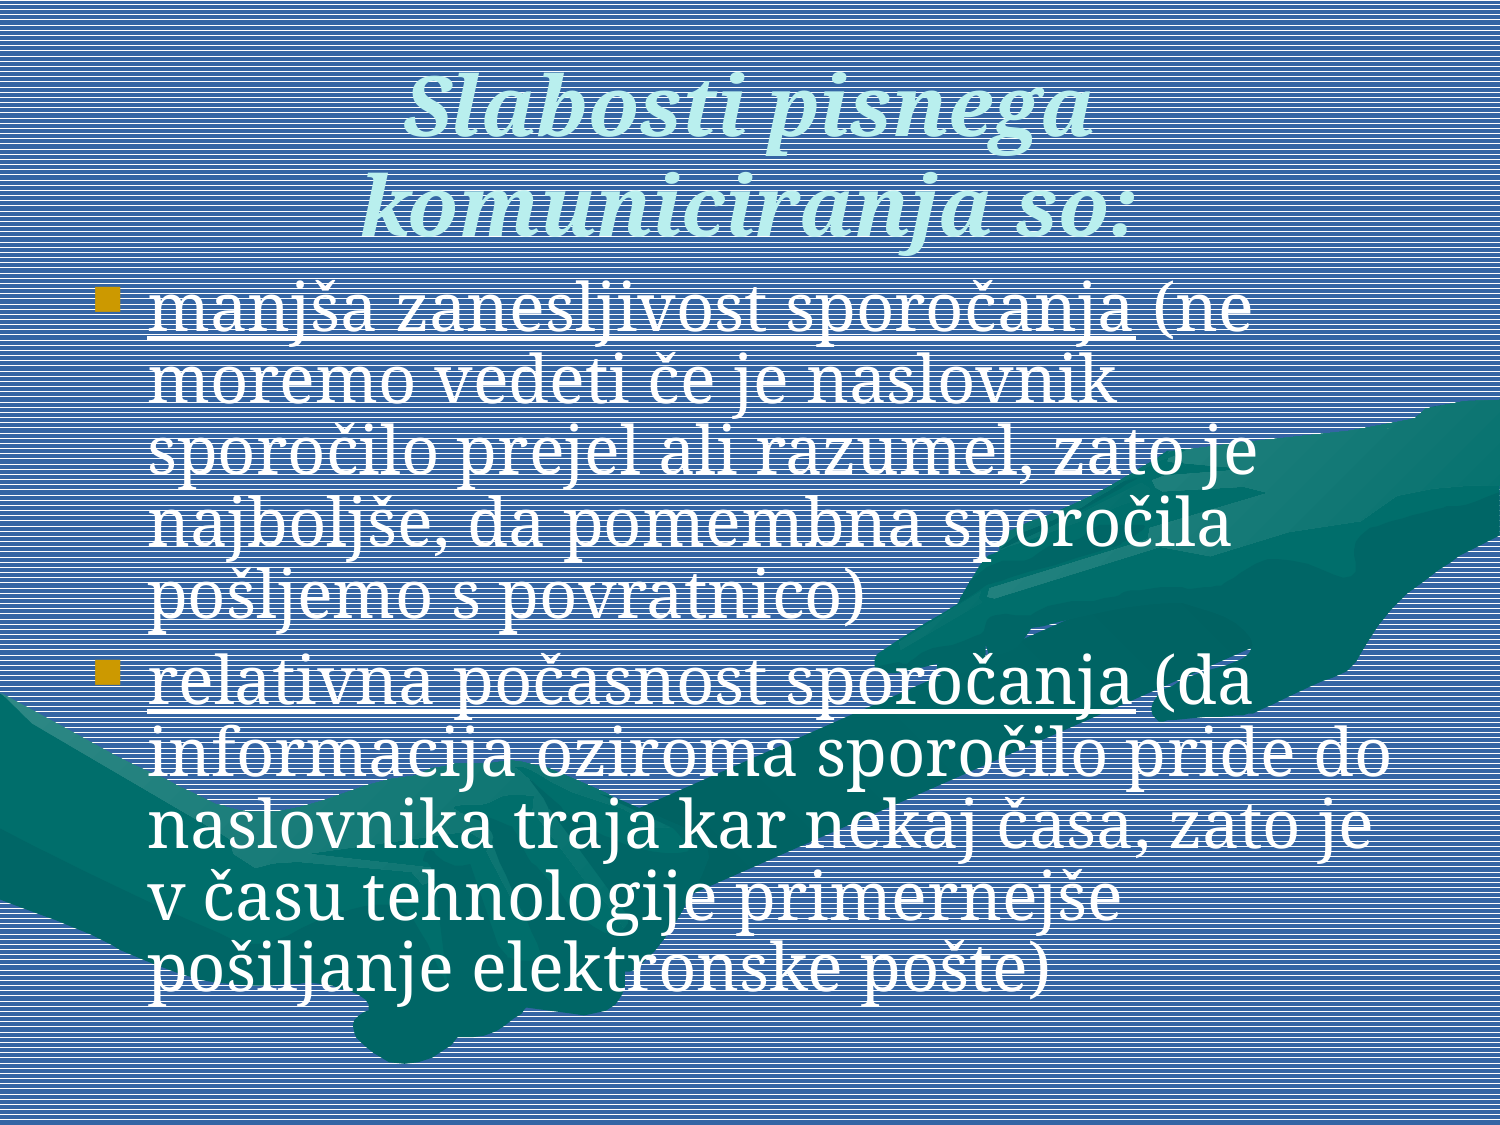

# Slabosti pisnega komuniciranja so:
manjša zanesljivost sporočanja (ne moremo vedeti če je naslovnik sporočilo prejel ali razumel, zato je najboljše, da pomembna sporočila pošljemo s povratnico)
relativna počasnost sporočanja (da informacija oziroma sporočilo pride do naslovnika traja kar nekaj časa, zato je v času tehnologije primernejše pošiljanje elektronske pošte)